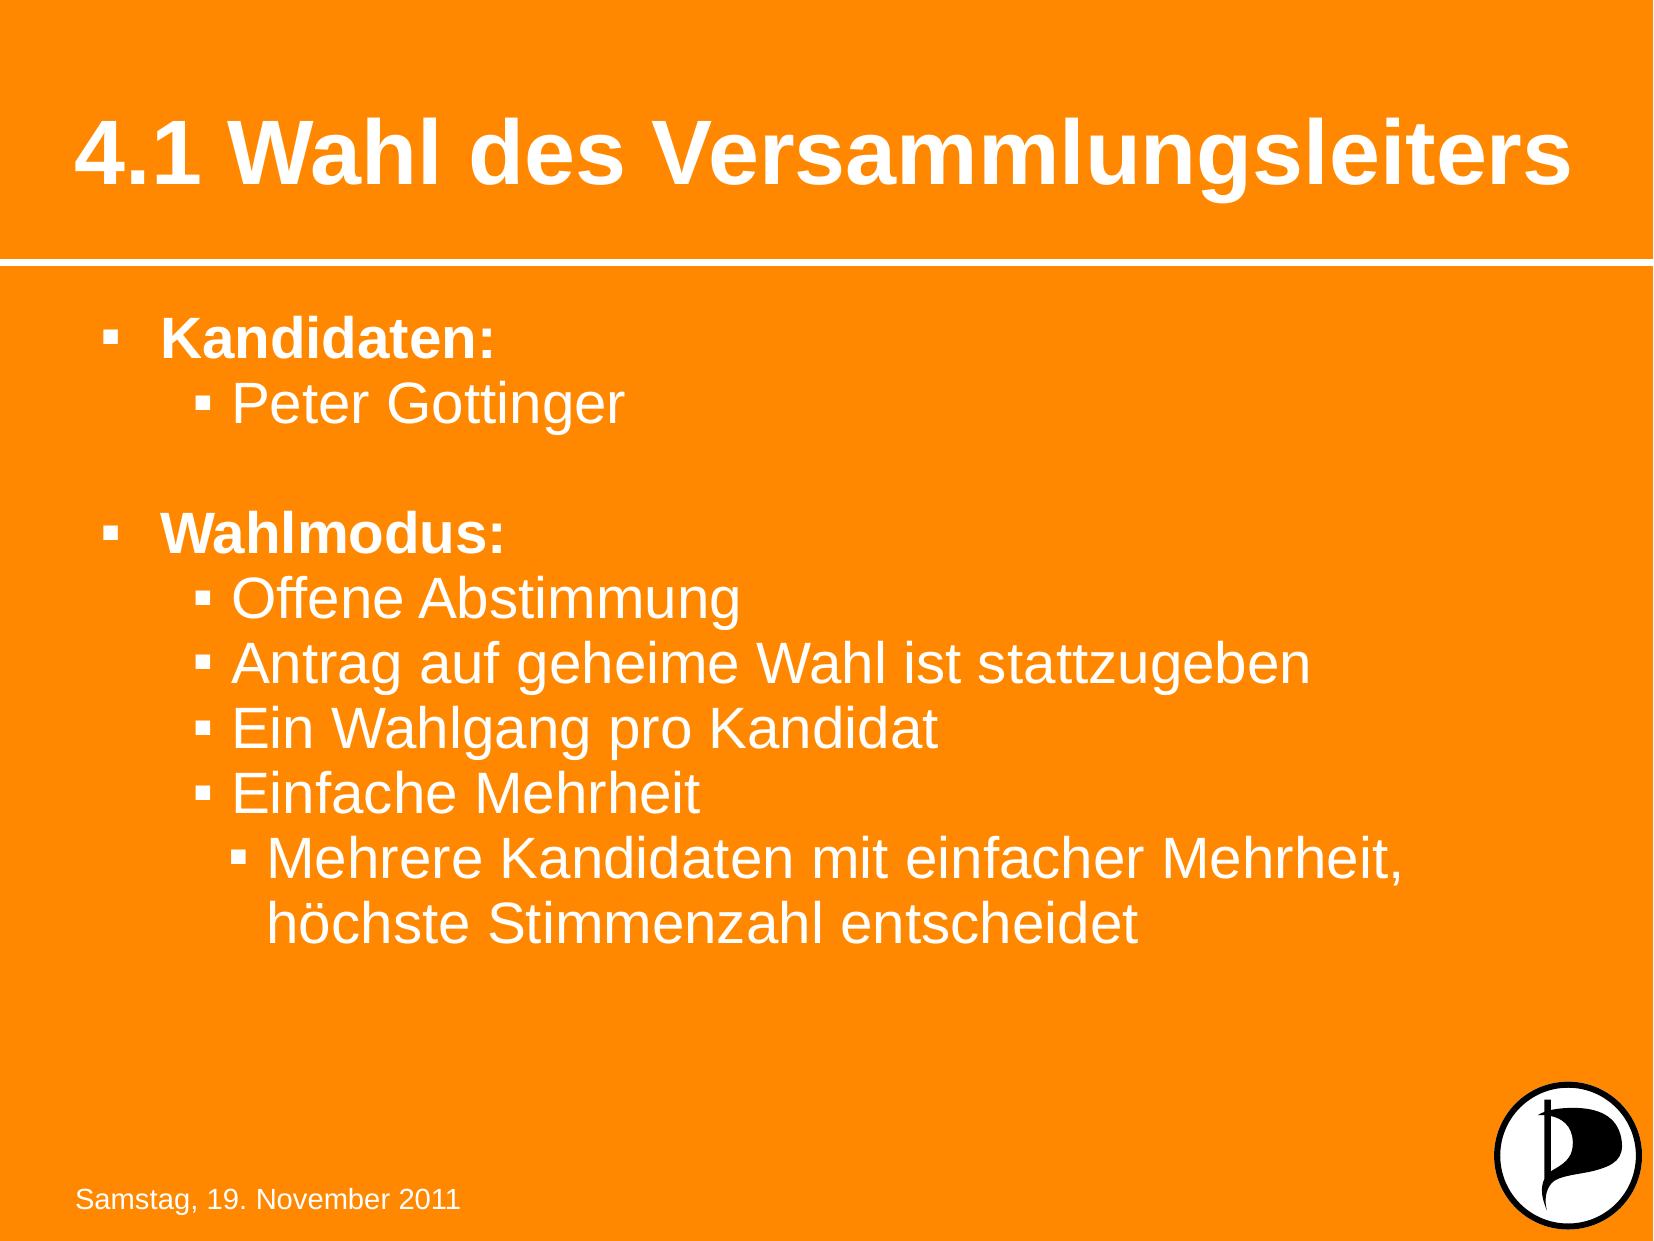

# 4.1 Wahl des Versammlungsleiters
Kandidaten:
Peter Gottinger
Wahlmodus:
Offene Abstimmung
Antrag auf geheime Wahl ist stattzugeben
Ein Wahlgang pro Kandidat
Einfache Mehrheit
Mehrere Kandidaten mit einfacher Mehrheit, höchste Stimmenzahl entscheidet